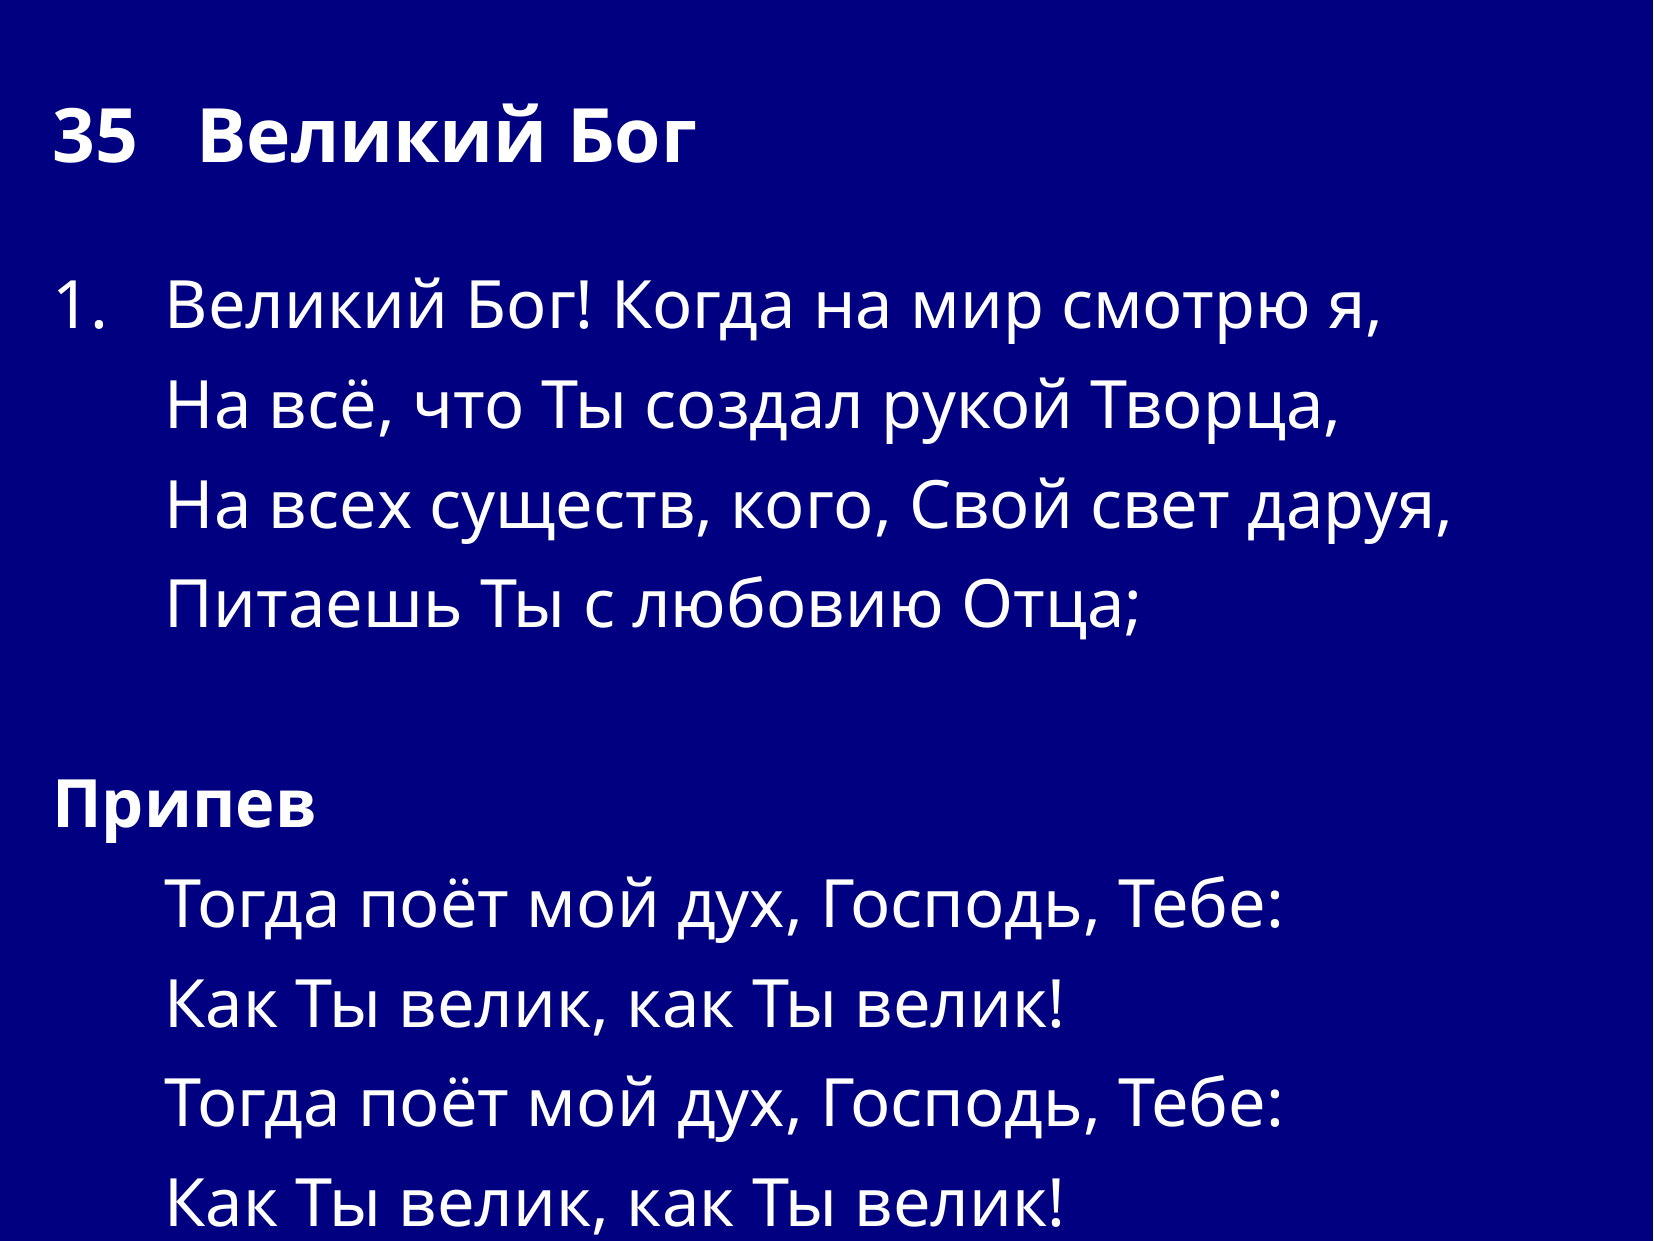

35 Великий Бог
1.	Великий Бог! Когда на мир смотрю я,
	На всё, что Ты создал рукой Творца,
	На всех существ, кого, Свой свет даруя,
	Питаешь Ты с любовию Отца;
Припев
	Тогда поёт мой дух, Господь, Тебе:
	Как Ты велик, как Ты велик!
	Тогда поёт мой дух, Господь, Тебе:
	Как Ты велик, как Ты велик!